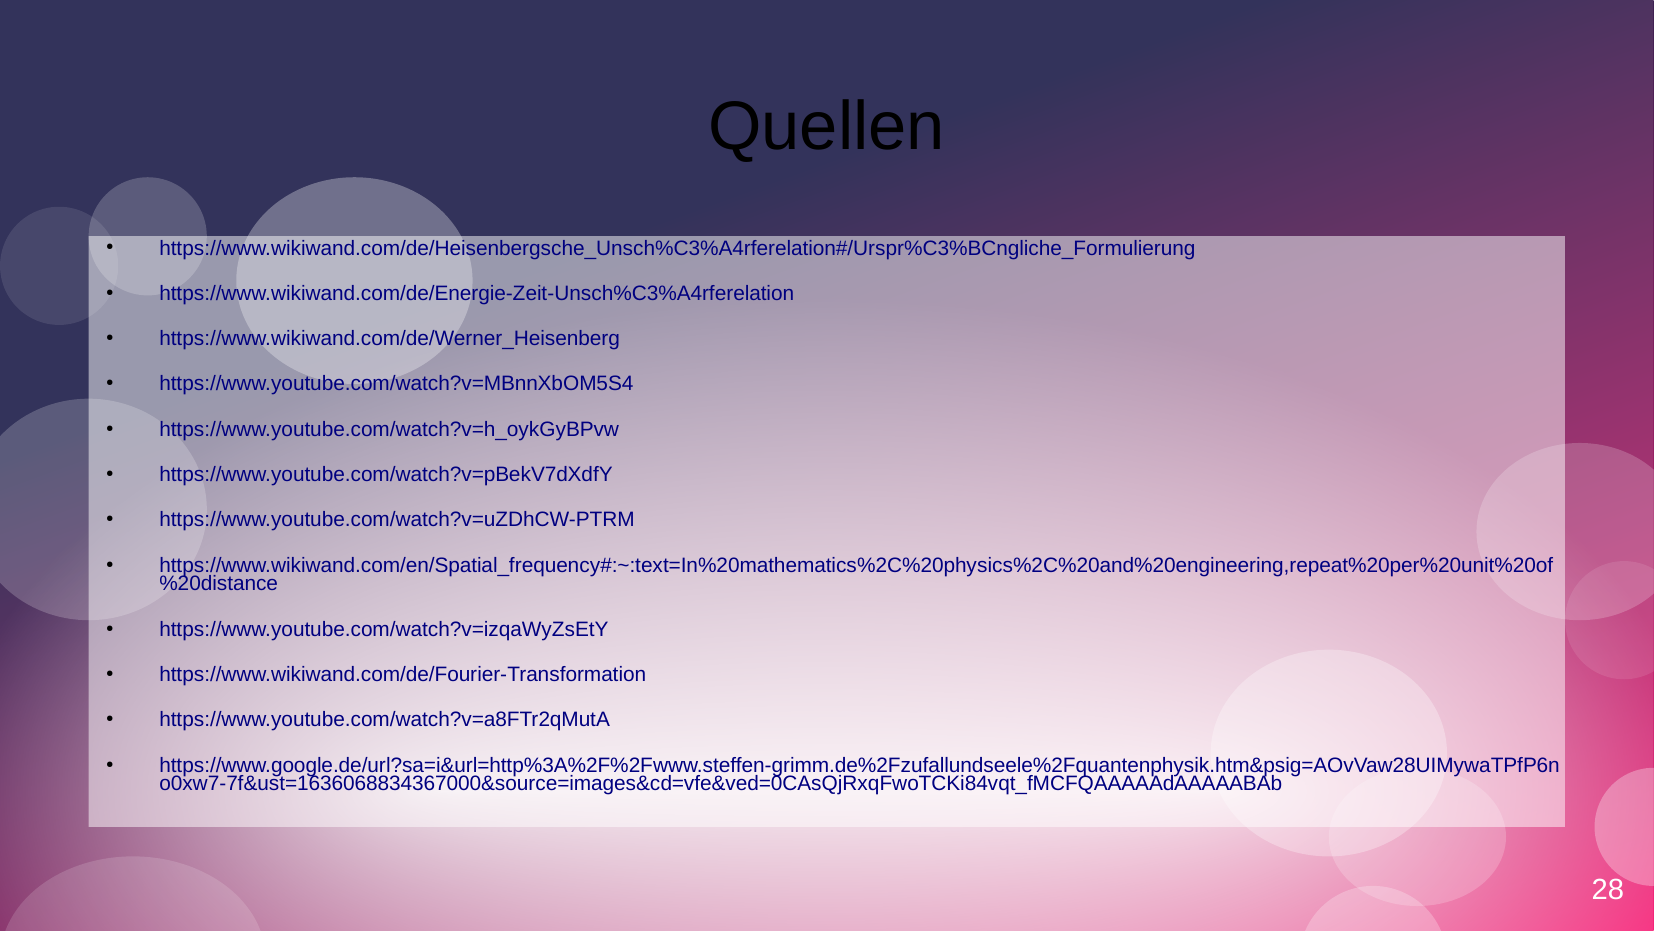

# Quellen
https://www.wikiwand.com/de/Heisenbergsche_Unsch%C3%A4rferelation#/Urspr%C3%BCngliche_Formulierung
https://www.wikiwand.com/de/Energie-Zeit-Unsch%C3%A4rferelation
https://www.wikiwand.com/de/Werner_Heisenberg
https://www.youtube.com/watch?v=MBnnXbOM5S4
https://www.youtube.com/watch?v=h_oykGyBPvw
https://www.youtube.com/watch?v=pBekV7dXdfY
https://www.youtube.com/watch?v=uZDhCW-PTRM
https://www.wikiwand.com/en/Spatial_frequency#:~:text=In%20mathematics%2C%20physics%2C%20and%20engineering,repeat%20per%20unit%20of%20distance
https://www.youtube.com/watch?v=izqaWyZsEtY
https://www.wikiwand.com/de/Fourier-Transformation
https://www.youtube.com/watch?v=a8FTr2qMutA
https://www.google.de/url?sa=i&url=http%3A%2F%2Fwww.steffen-grimm.de%2Fzufallundseele%2Fquantenphysik.htm&psig=AOvVaw28UIMywaTPfP6no0xw7-7f&ust=1636068834367000&source=images&cd=vfe&ved=0CAsQjRxqFwoTCKi84vqt_fMCFQAAAAAdAAAAABAb